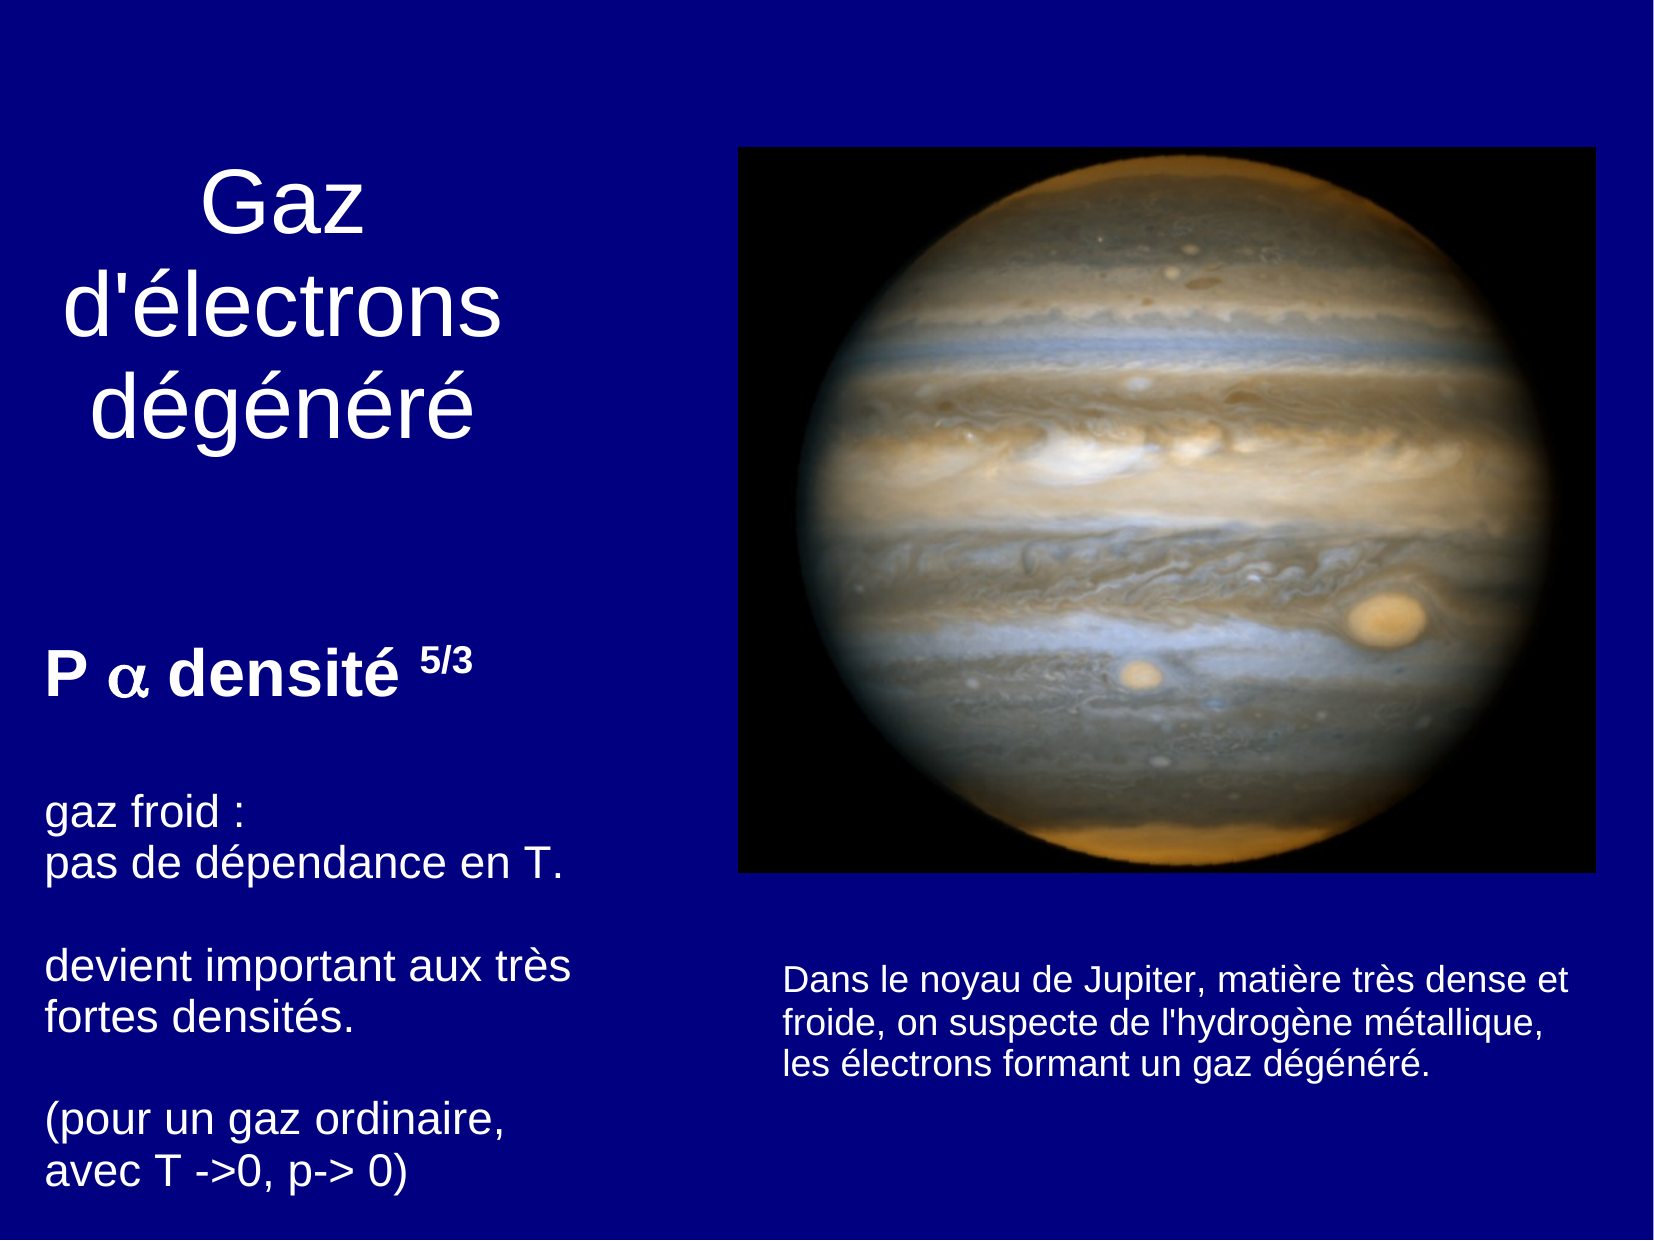

# Gaz d'électrons dégénéré
P a densité 5/3
gaz froid :
pas de dépendance en T.
devient important aux très fortes densités.
(pour un gaz ordinaire, avec T ->0, p-> 0)
Dans le noyau de Jupiter, matière très dense et
froide, on suspecte de l'hydrogène métallique,
les électrons formant un gaz dégénéré.